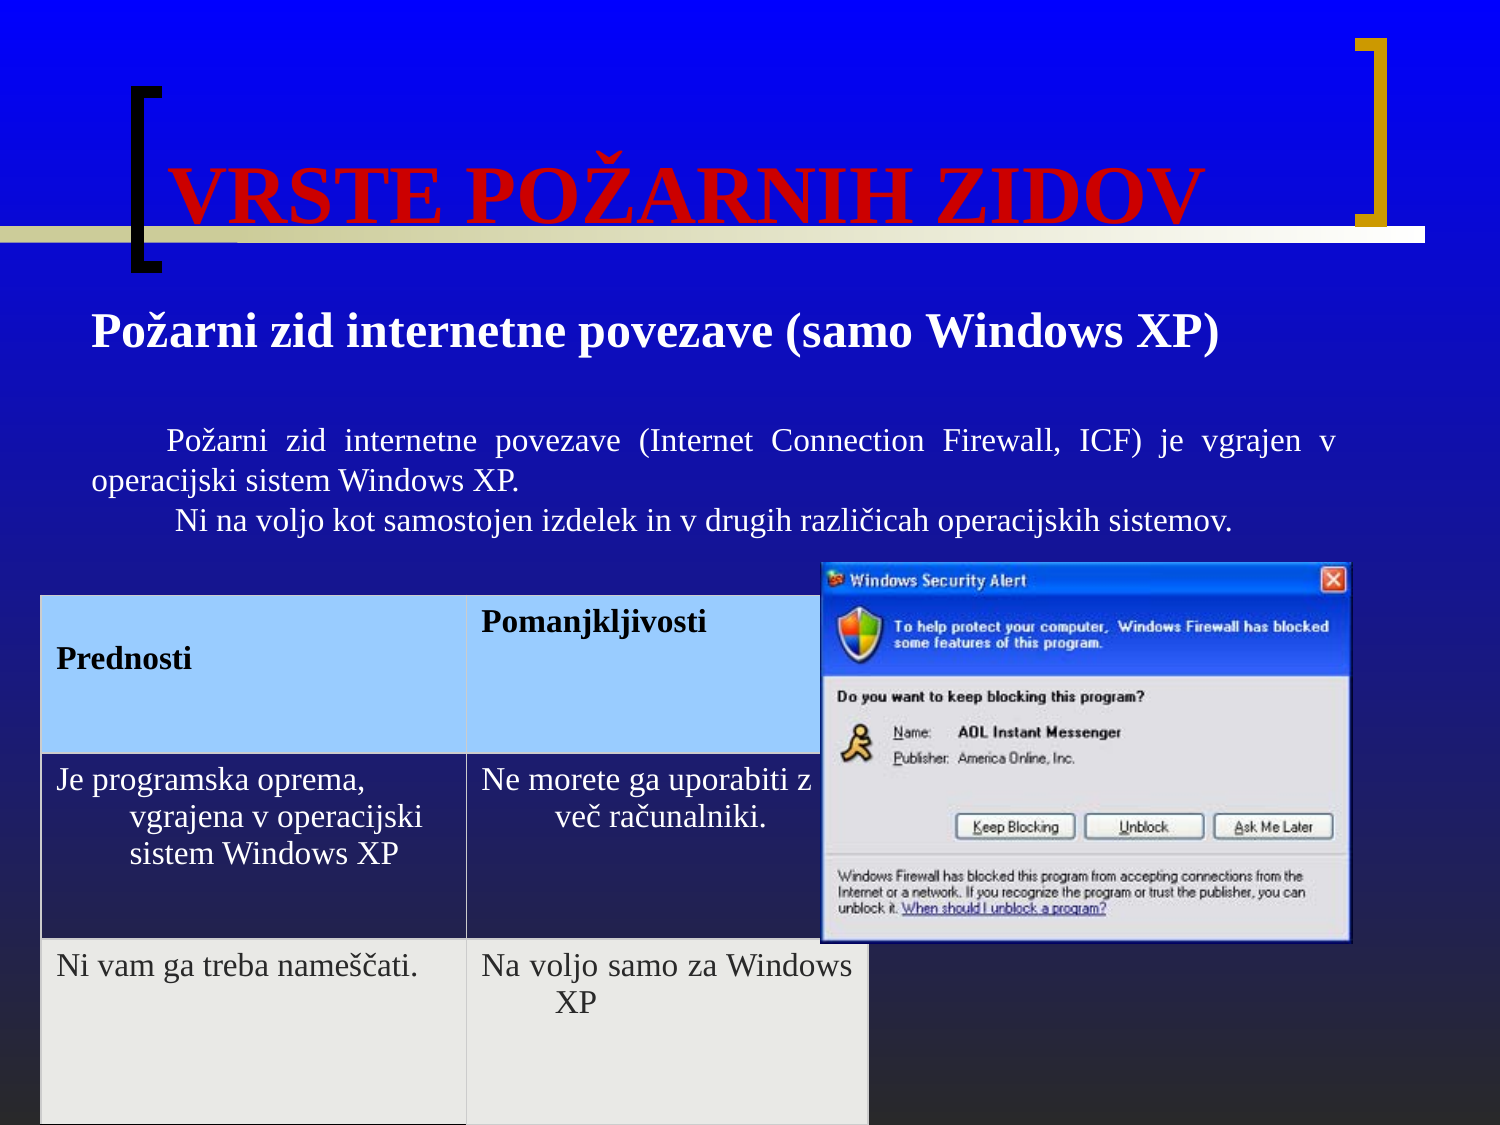

# VRSTE POŽARNIH ZIDOV
Požarni zid internetne povezave (samo Windows XP)
	Požarni zid internetne povezave (Internet Connection Firewall, ICF) je vgrajen v 	operacijski sistem Windows XP.
	 Ni na voljo kot samostojen izdelek in v drugih različicah operacijskih sistemov.
| Prednosti | Pomanjkljivosti |
| --- | --- |
| Je programska oprema, vgrajena v operacijski sistem Windows XP | Ne morete ga uporabiti z več računalniki. |
| Ni vam ga treba nameščati. | Na voljo samo za Windows XP |